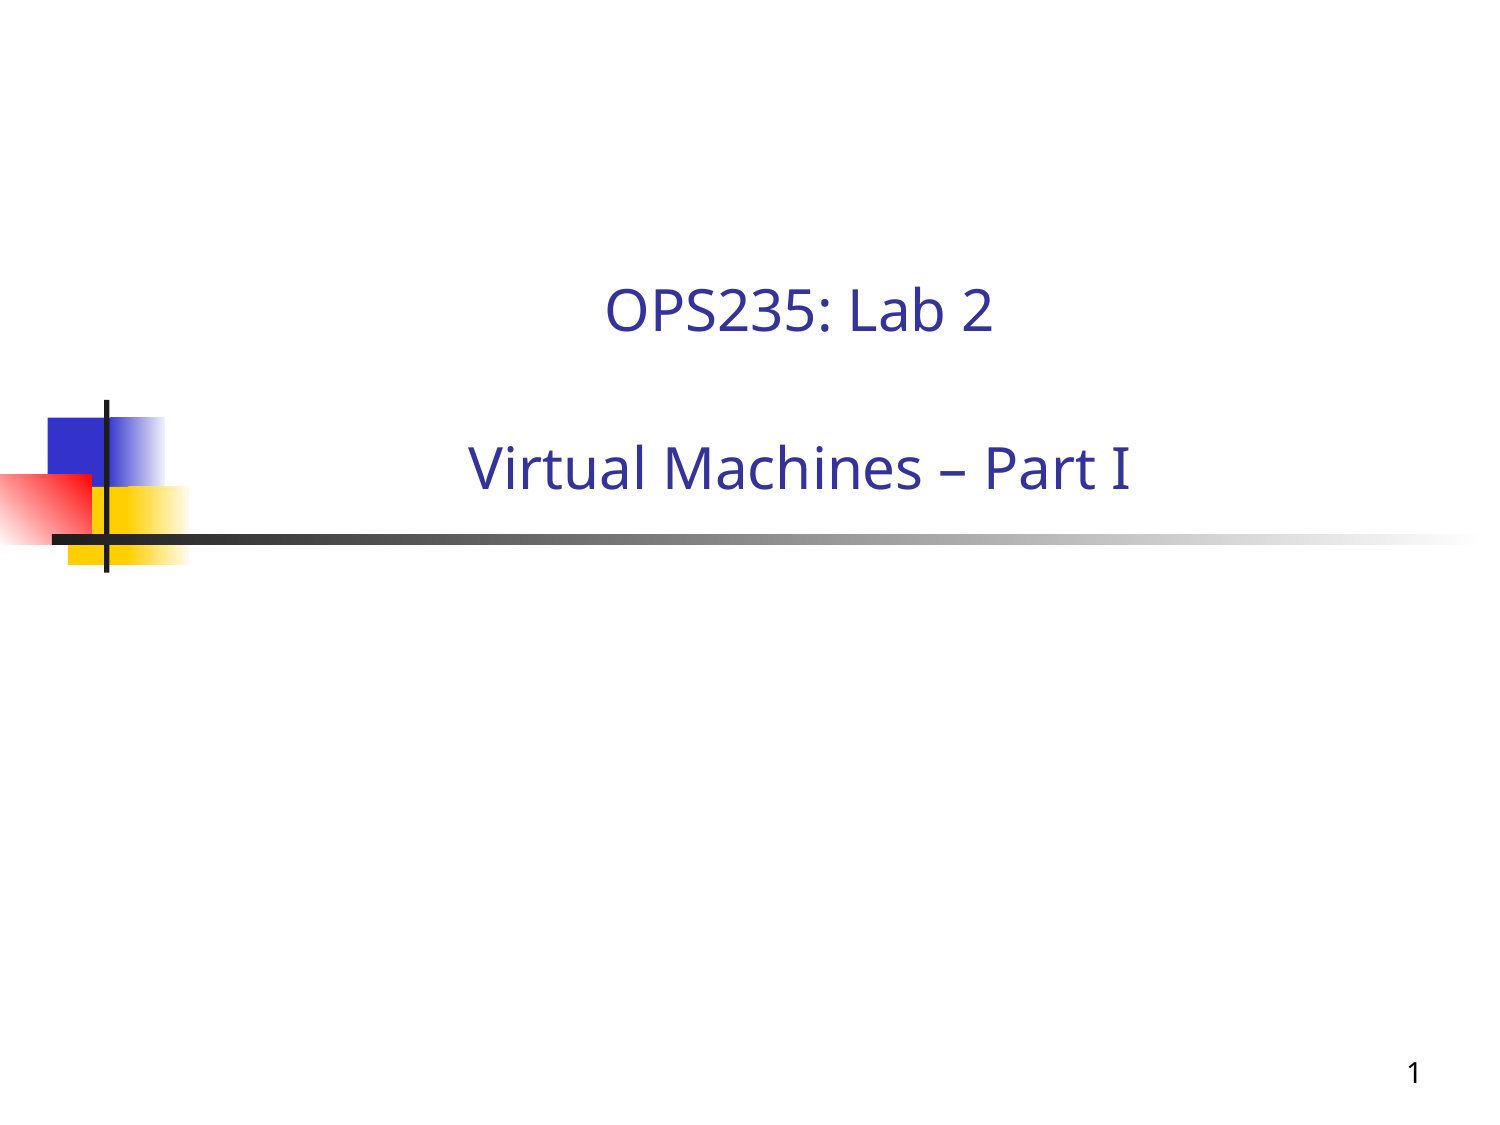

# OPS235: Lab 2 Virtual Machines – Part I
1